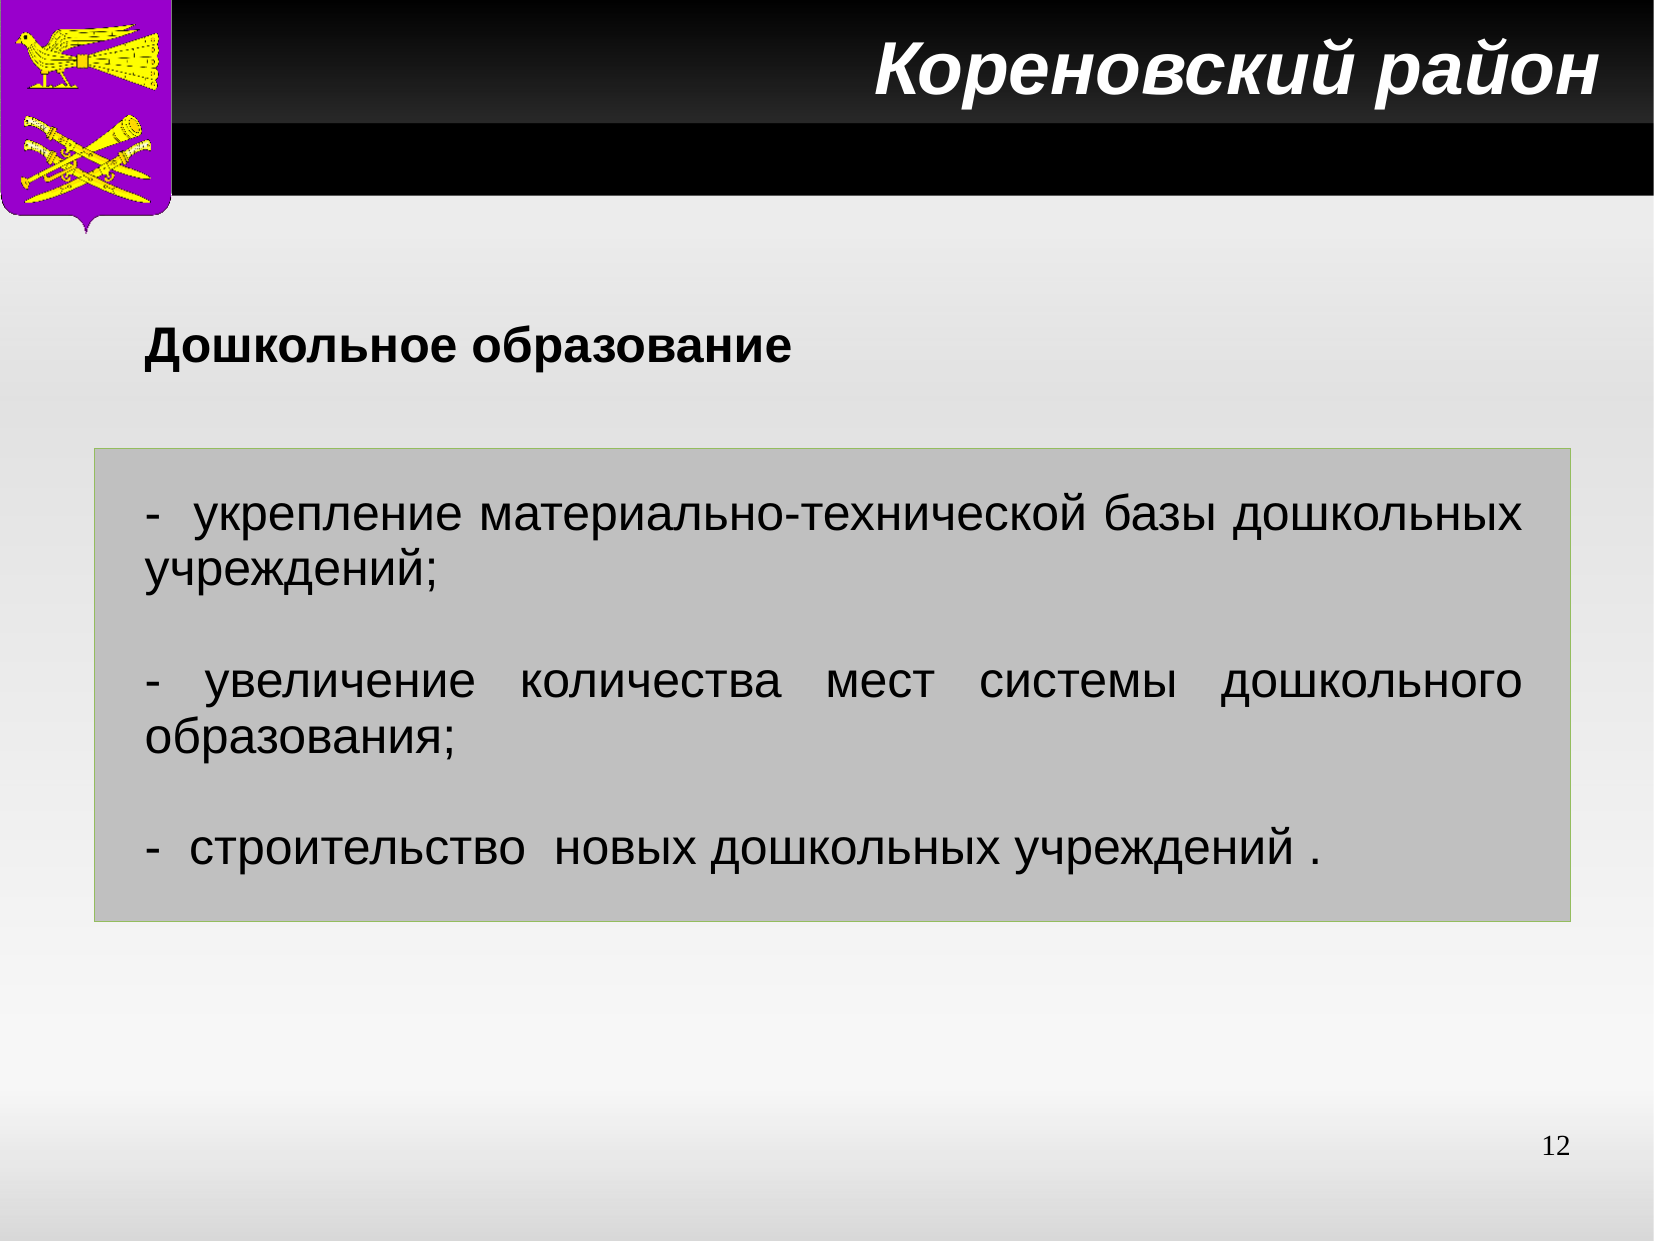

Кореновский район
Дошкольное образование
- укрепление материально-технической базы дошкольных учреждений;
- увеличение количества мест системы дошкольного образования;
- строительство новых дошкольных учреждений .
12